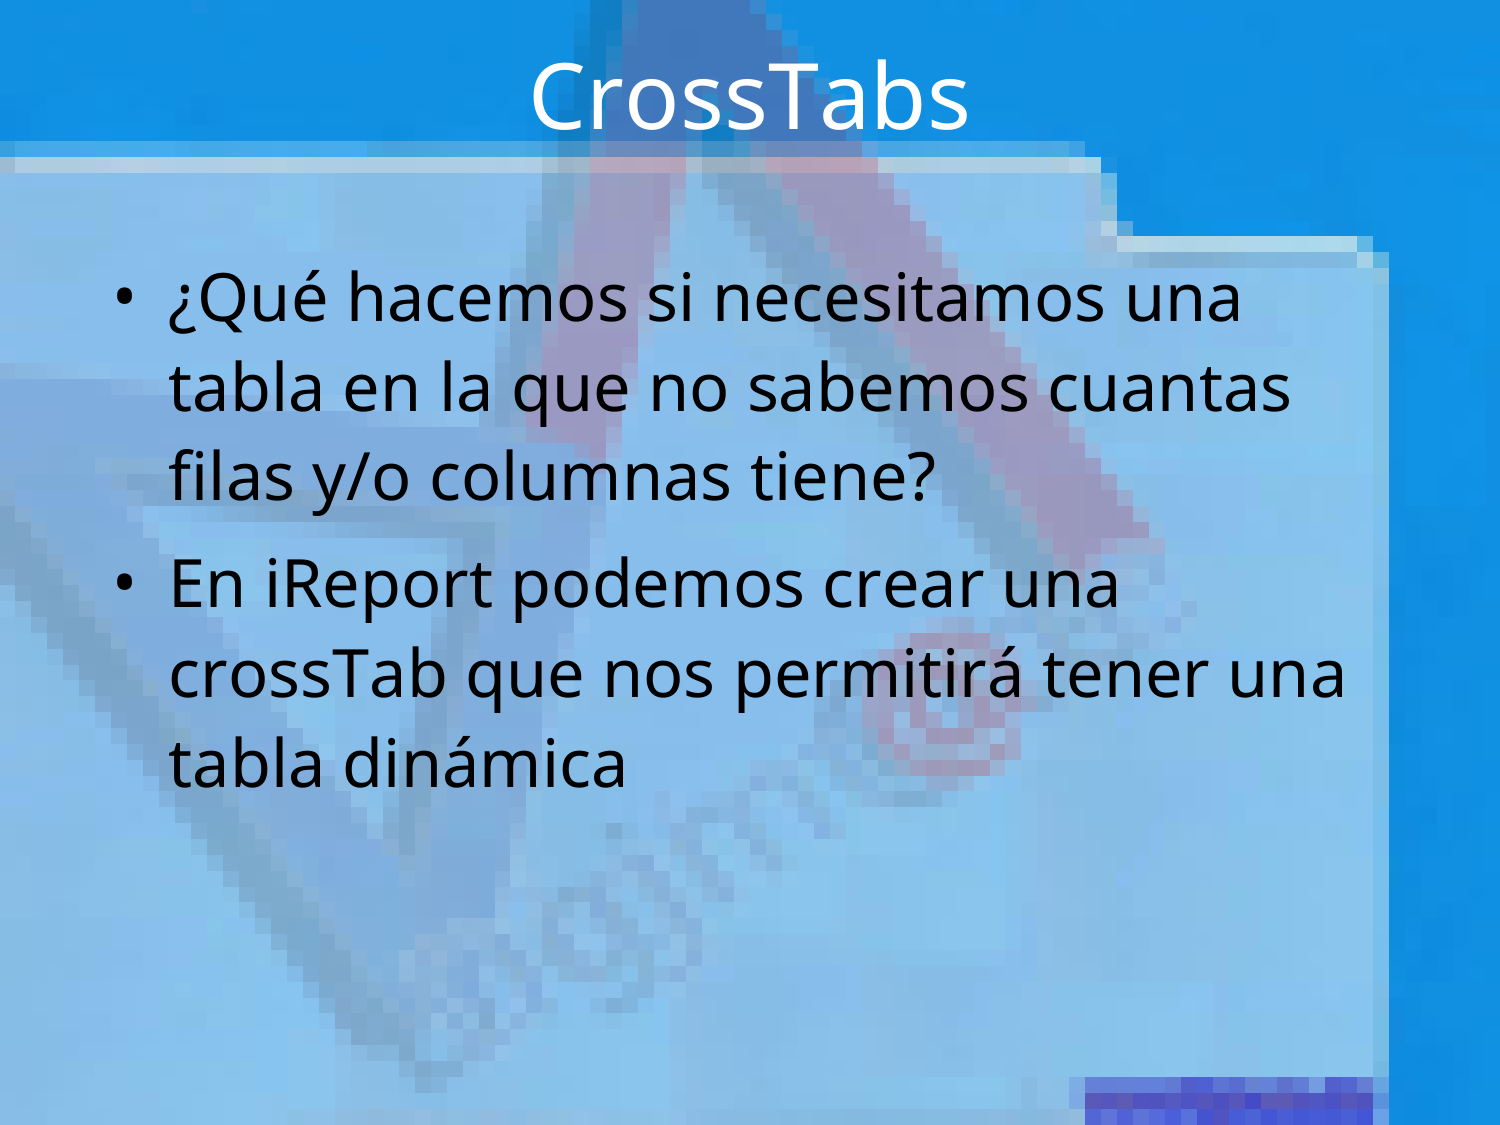

# CrossTabs
¿Qué hacemos si necesitamos una tabla en la que no sabemos cuantas filas y/o columnas tiene?
En iReport podemos crear una crossTab que nos permitirá tener una tabla dinámica